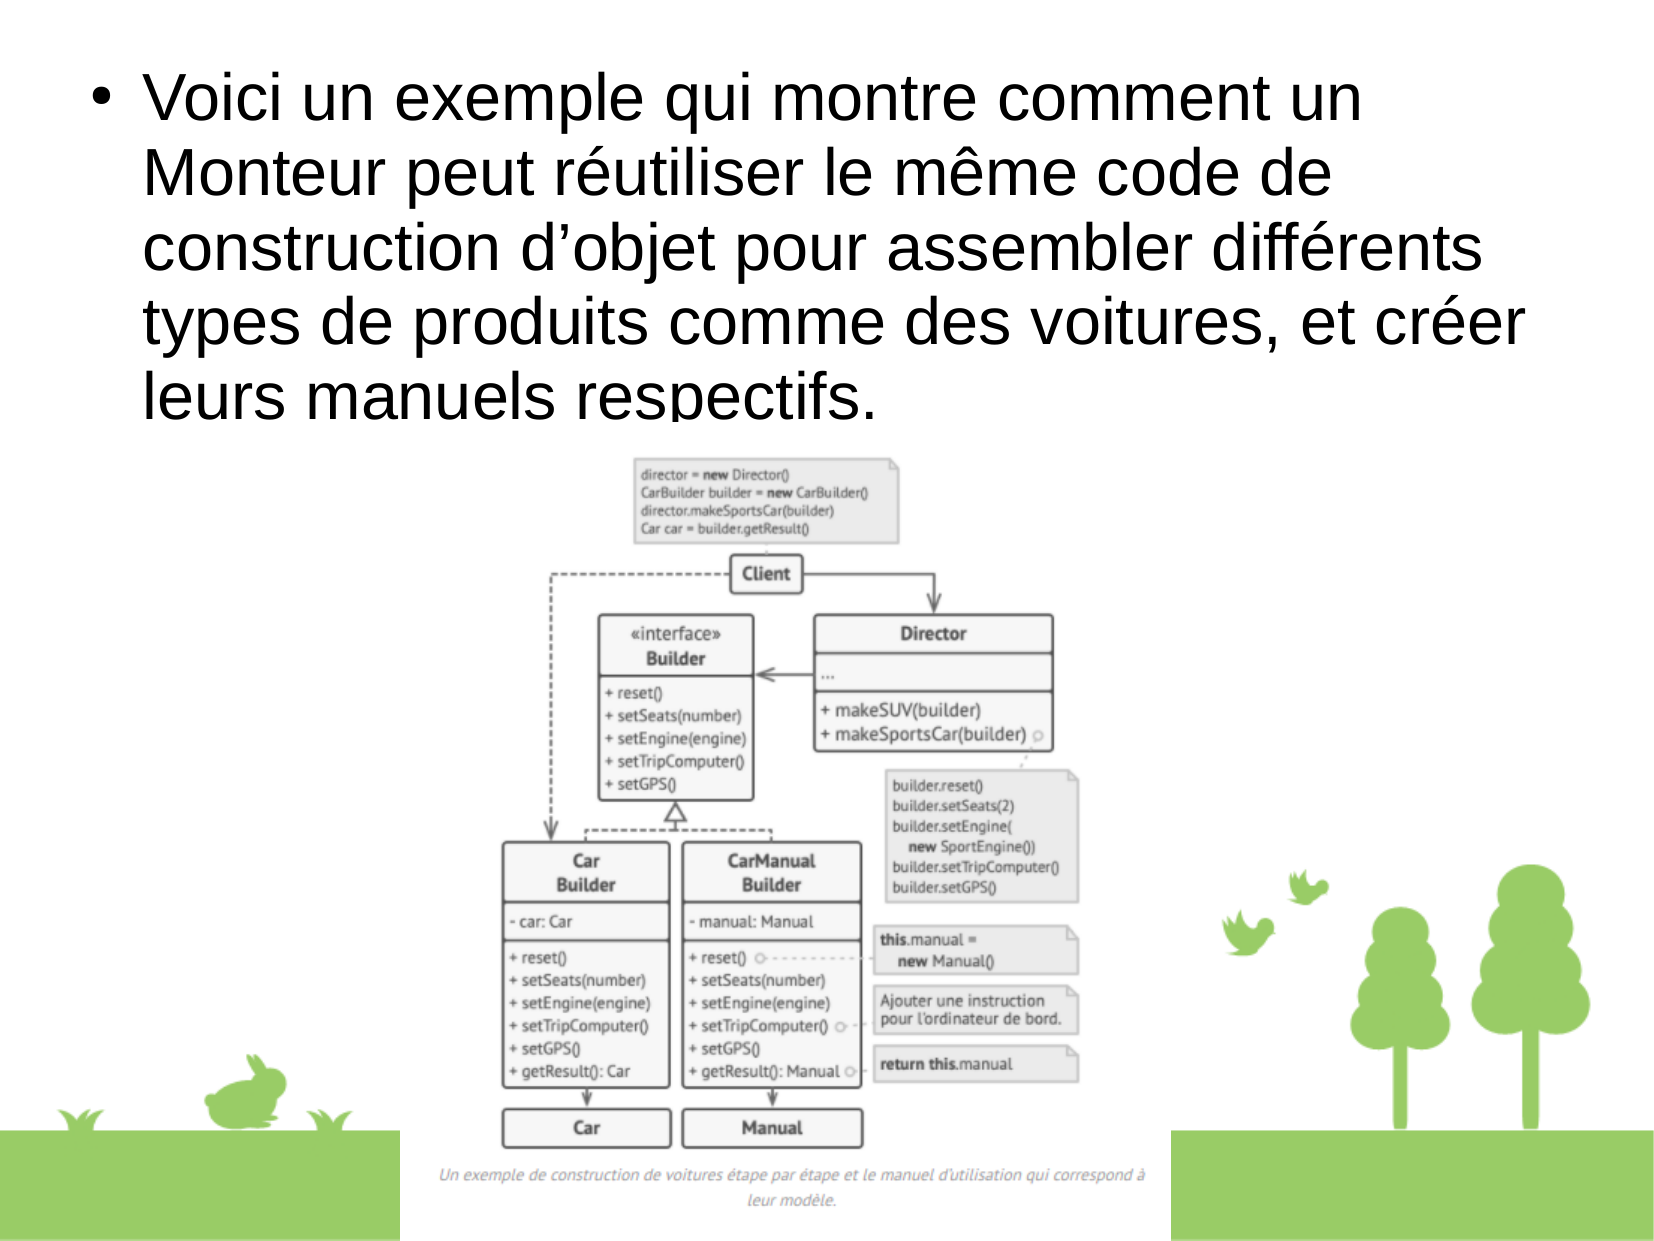

# Voici un exemple qui montre comment un Monteur peut réutiliser le même code de construction d’objet pour assembler différents types de produits comme des voitures, et créer leurs manuels respectifs.